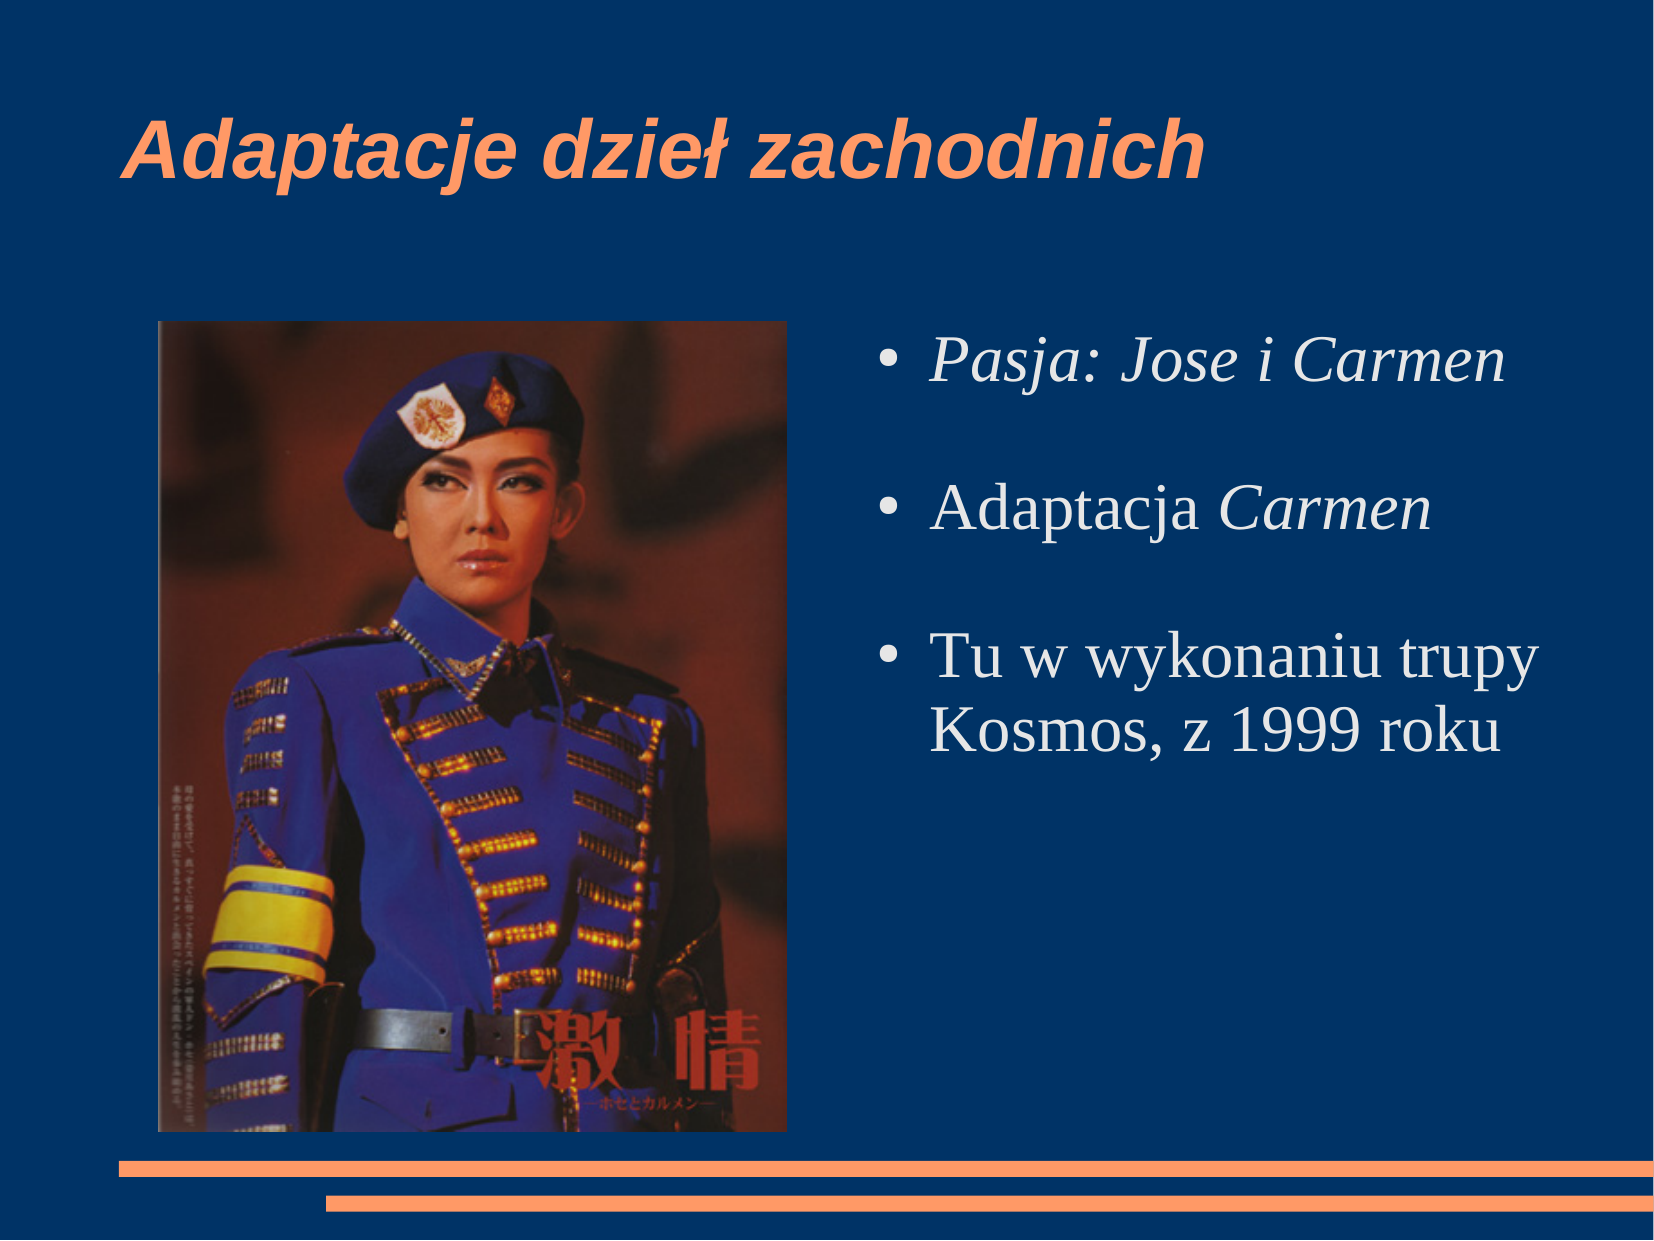

# Adaptacje dzieł zachodnich
Pasja: Jose i Carmen
Adaptacja Carmen
Tu w wykonaniu trupy Kosmos, z 1999 roku